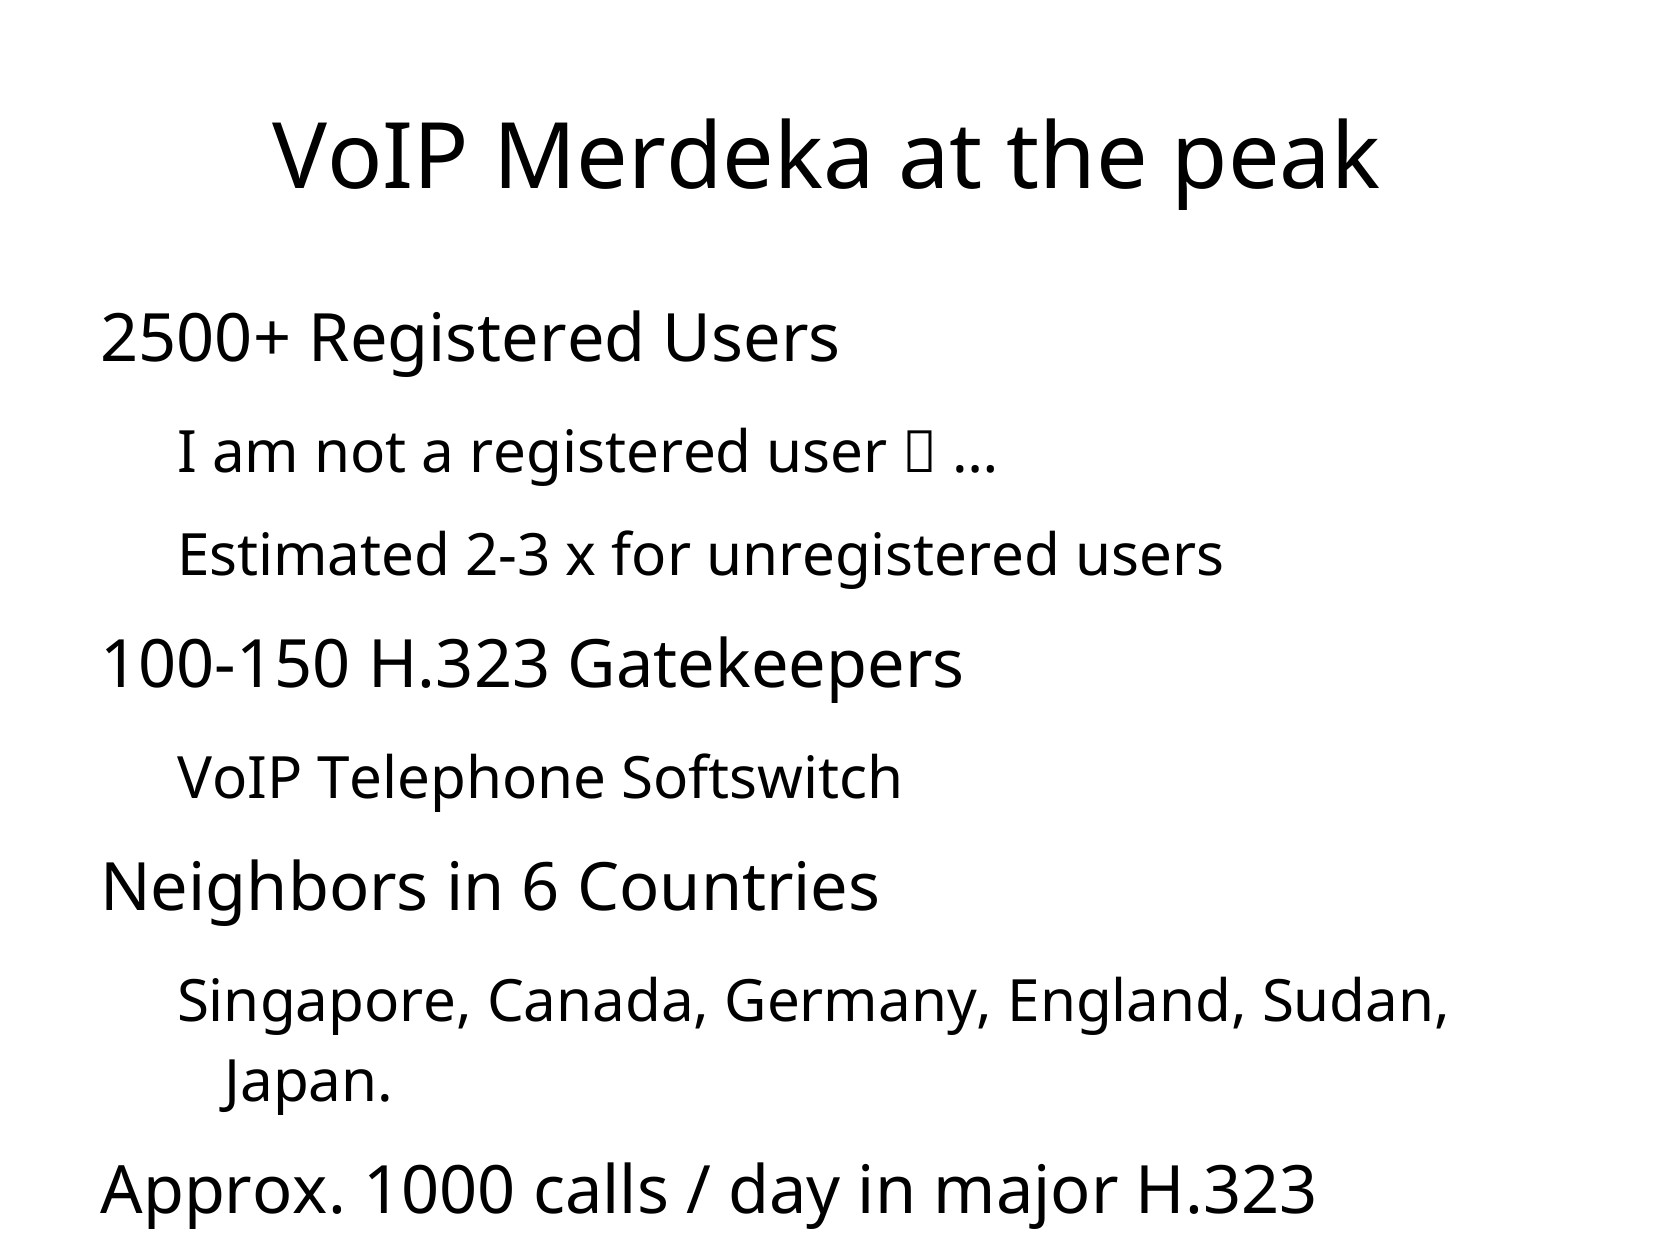

# VoIP Merdeka at the peak
2500+ Registered Users
I am not a registered user  …
Estimated 2-3 x for unregistered users
100-150 H.323 Gatekeepers
VoIP Telephone Softswitch
Neighbors in 6 Countries
Singapore, Canada, Germany, England, Sudan, Japan.
Approx. 1000 calls / day in major H.323 gatekeepers.